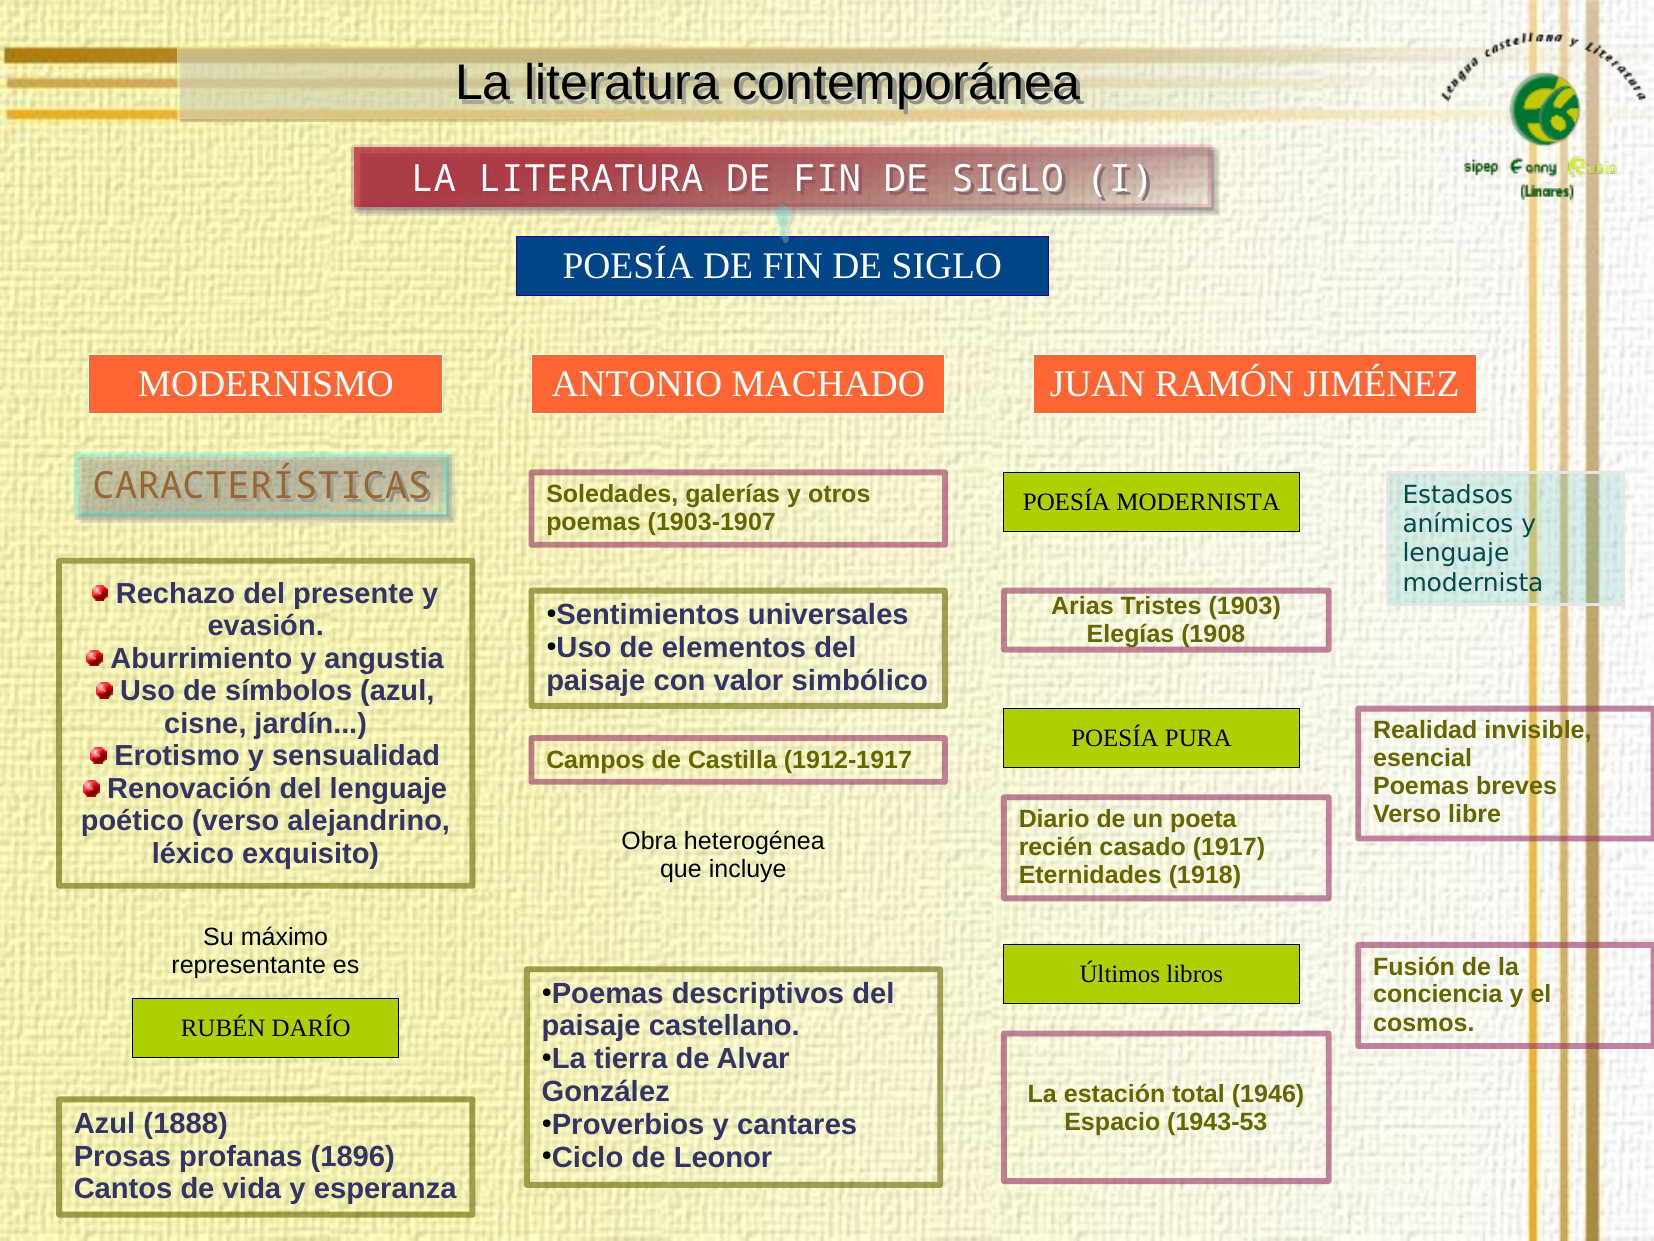

La literatura contemporánea
LA LITERATURA DE FIN DE SIGLO (I)
POESÍA DE FIN DE SIGLO
MODERNISMO
ANTONIO MACHADO
JUAN RAMÓN JIMÉNEZ
CARACTERÍSTICAS
Soledades, galerías y otros poemas (1903-1907
POESÍA MODERNISTA
Estadsos anímicos y lenguaje modernista
 Rechazo del presente y evasión.
 Aburrimiento y angustia
 Uso de símbolos (azul, cisne, jardín...)
 Erotismo y sensualidad
 Renovación del lenguaje poético (verso alejandrino, léxico exquisito)
Sentimientos universales
Uso de elementos del paisaje con valor simbólico
Arias Tristes (1903)
Elegías (1908
POESÍA PURA
Realidad invisible, esencial
Poemas breves
Verso libre
Campos de Castilla (1912-1917
Diario de un poeta recién casado (1917)
Eternidades (1918)
Obra heterogénea que incluye
Su máximo representante es
Últimos libros
Fusión de la conciencia y el cosmos.
Poemas descriptivos del paisaje castellano.
La tierra de Alvar González
Proverbios y cantares
Ciclo de Leonor
RUBÉN DARÍO
La estación total (1946)
Espacio (1943-53
Azul (1888)
Prosas profanas (1896)
Cantos de vida y esperanza